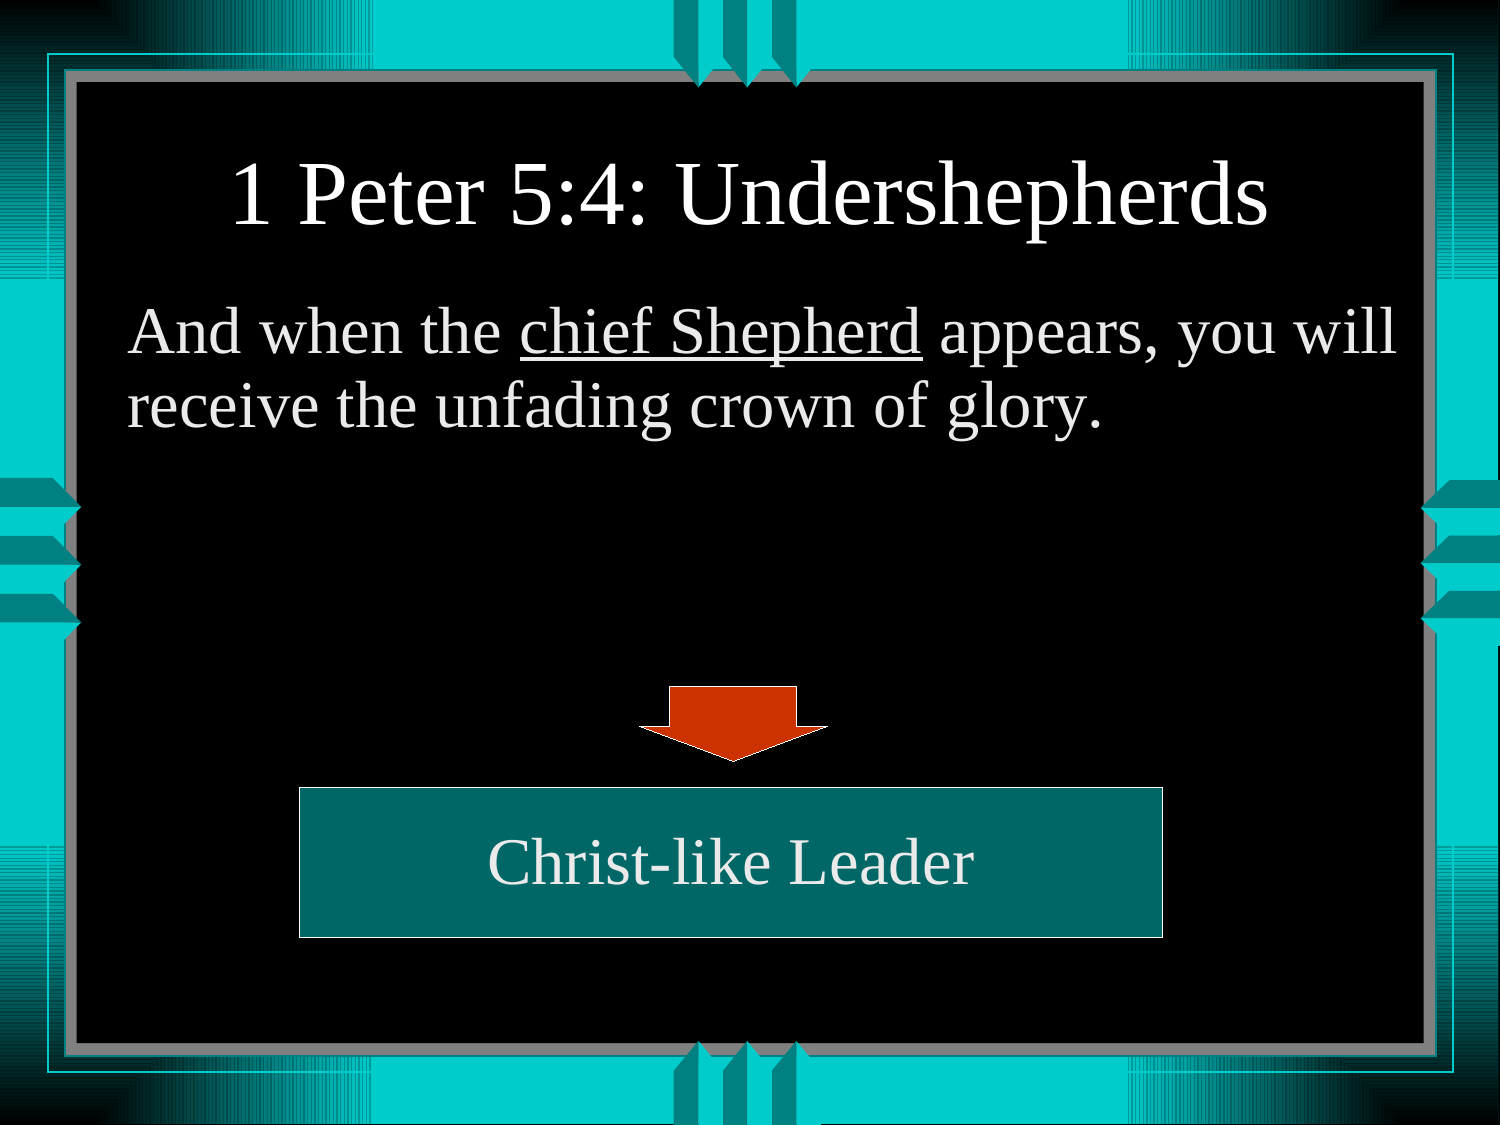

# 1 Peter 5:4: Undershepherds
And when the chief Shepherd appears, you will receive the unfading crown of glory.
Christ-like Leader